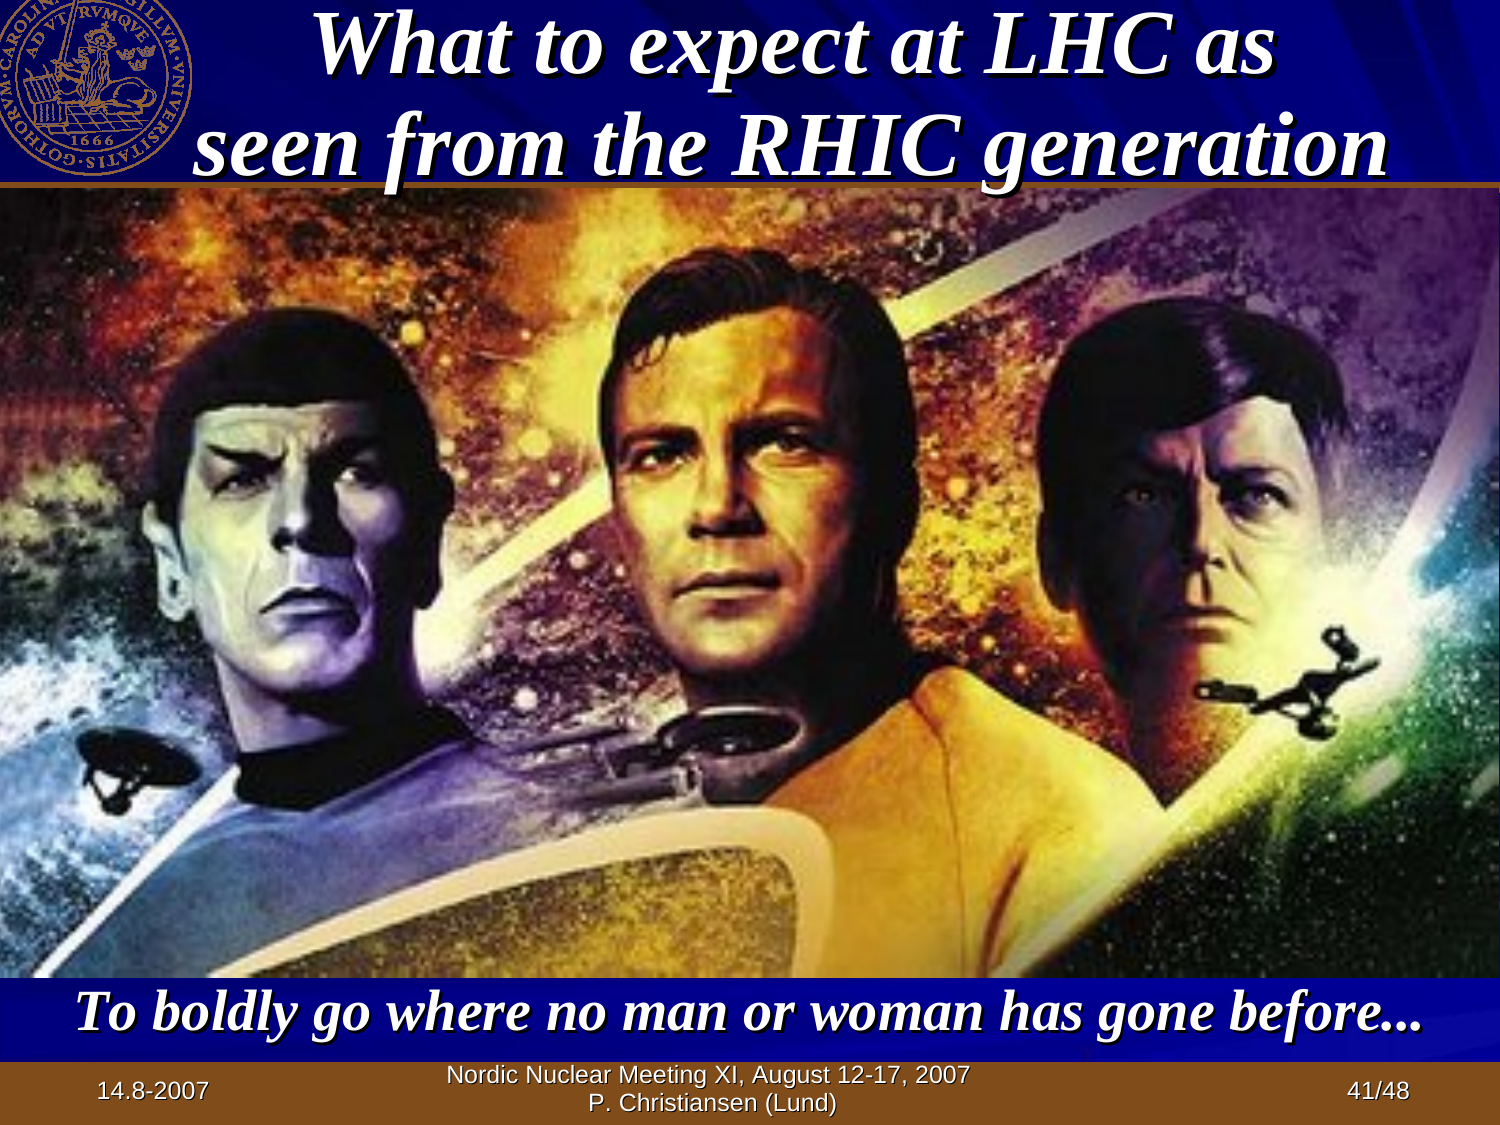

# What to expect at LHC as seen from the RHIC generation
To boldly go where no man or woman has gone before...
41